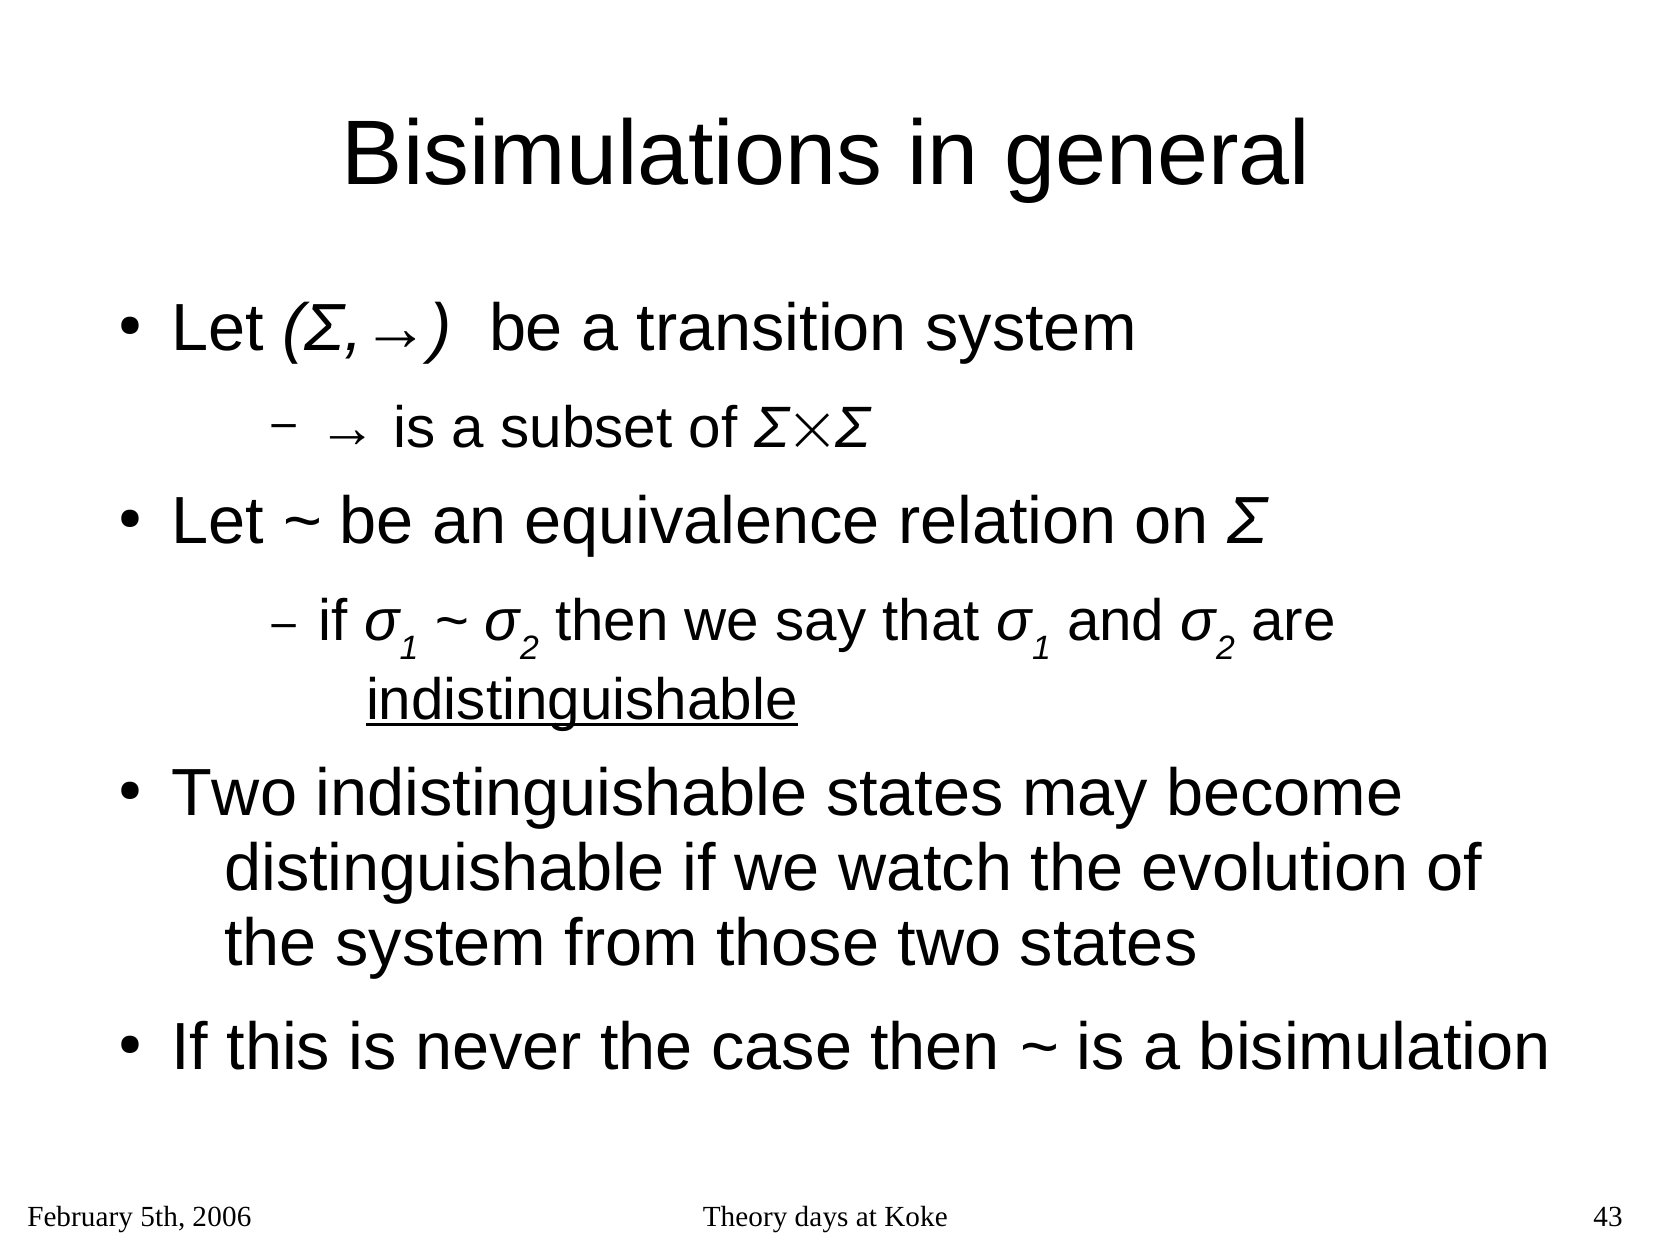

# Bisimulations in general
Let (Σ,→) be a transition system
→ is a subset of Σ×Σ
Let ~ be an equivalence relation on Σ
if σ1 ~ σ2 then we say that σ1 and σ2 are indistinguishable
Two indistinguishable states may become distinguishable if we watch the evolution of the system from those two states
If this is never the case then ~ is a bisimulation
February 5th, 2006
Theory days at Koke
43